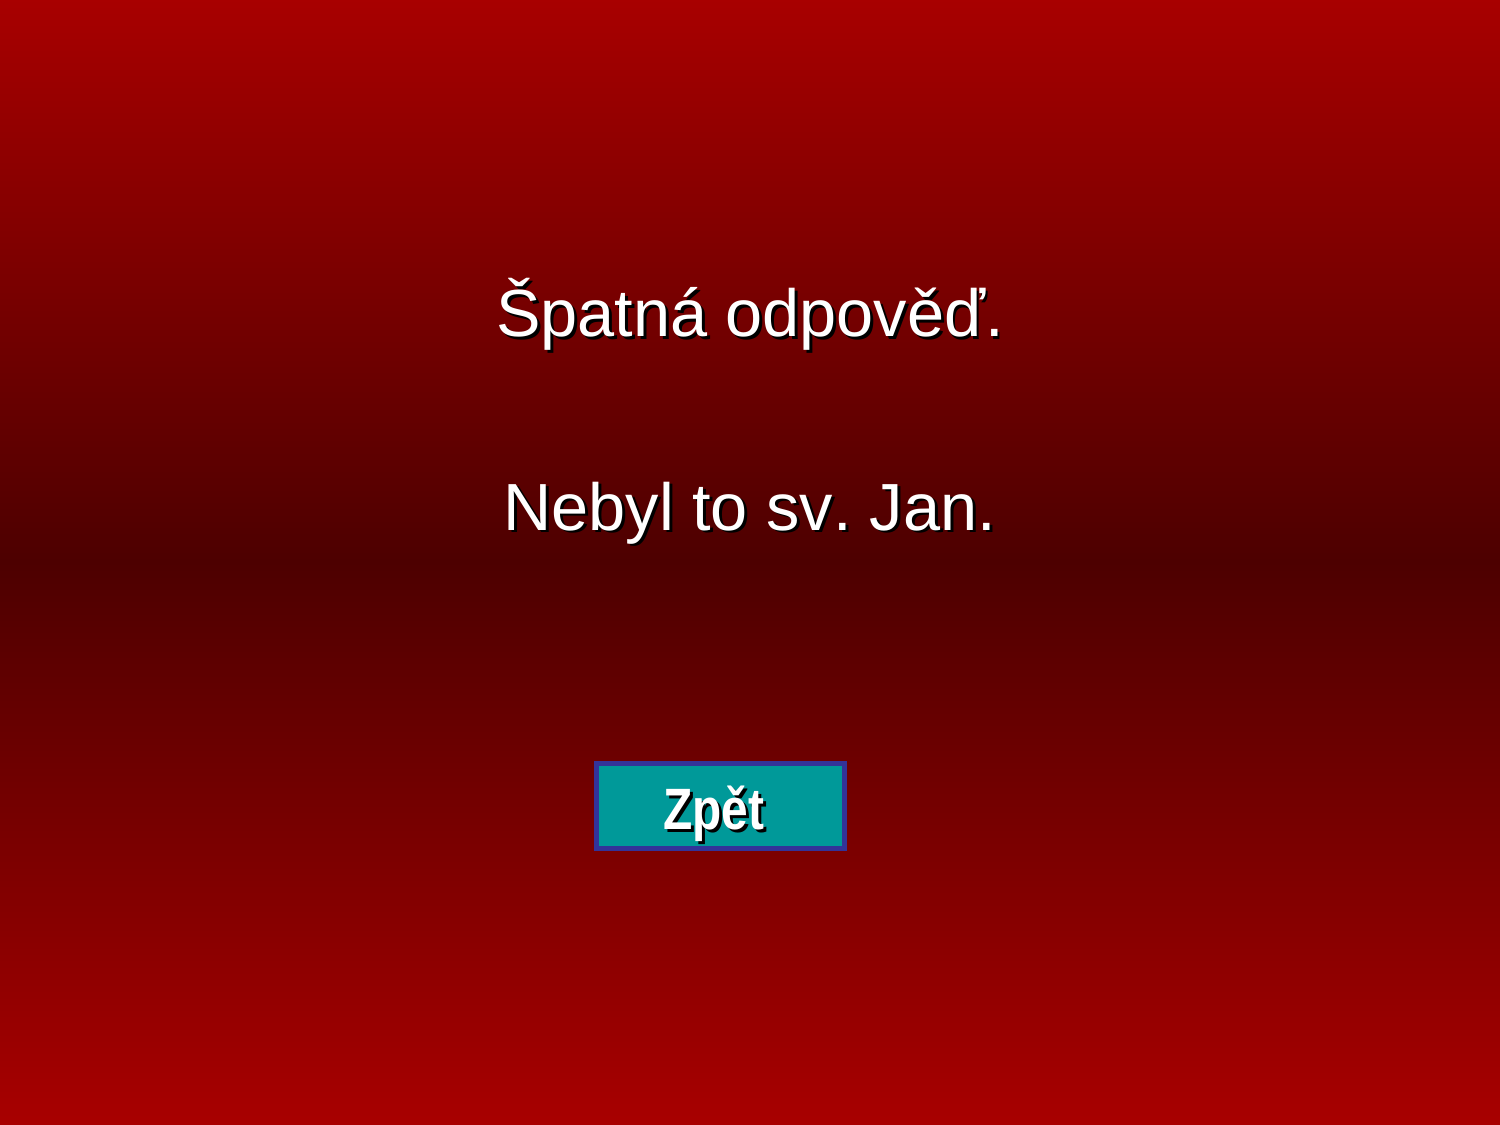

#
Špatná odpověď.
Nebyl to sv. Jan.
Zpět